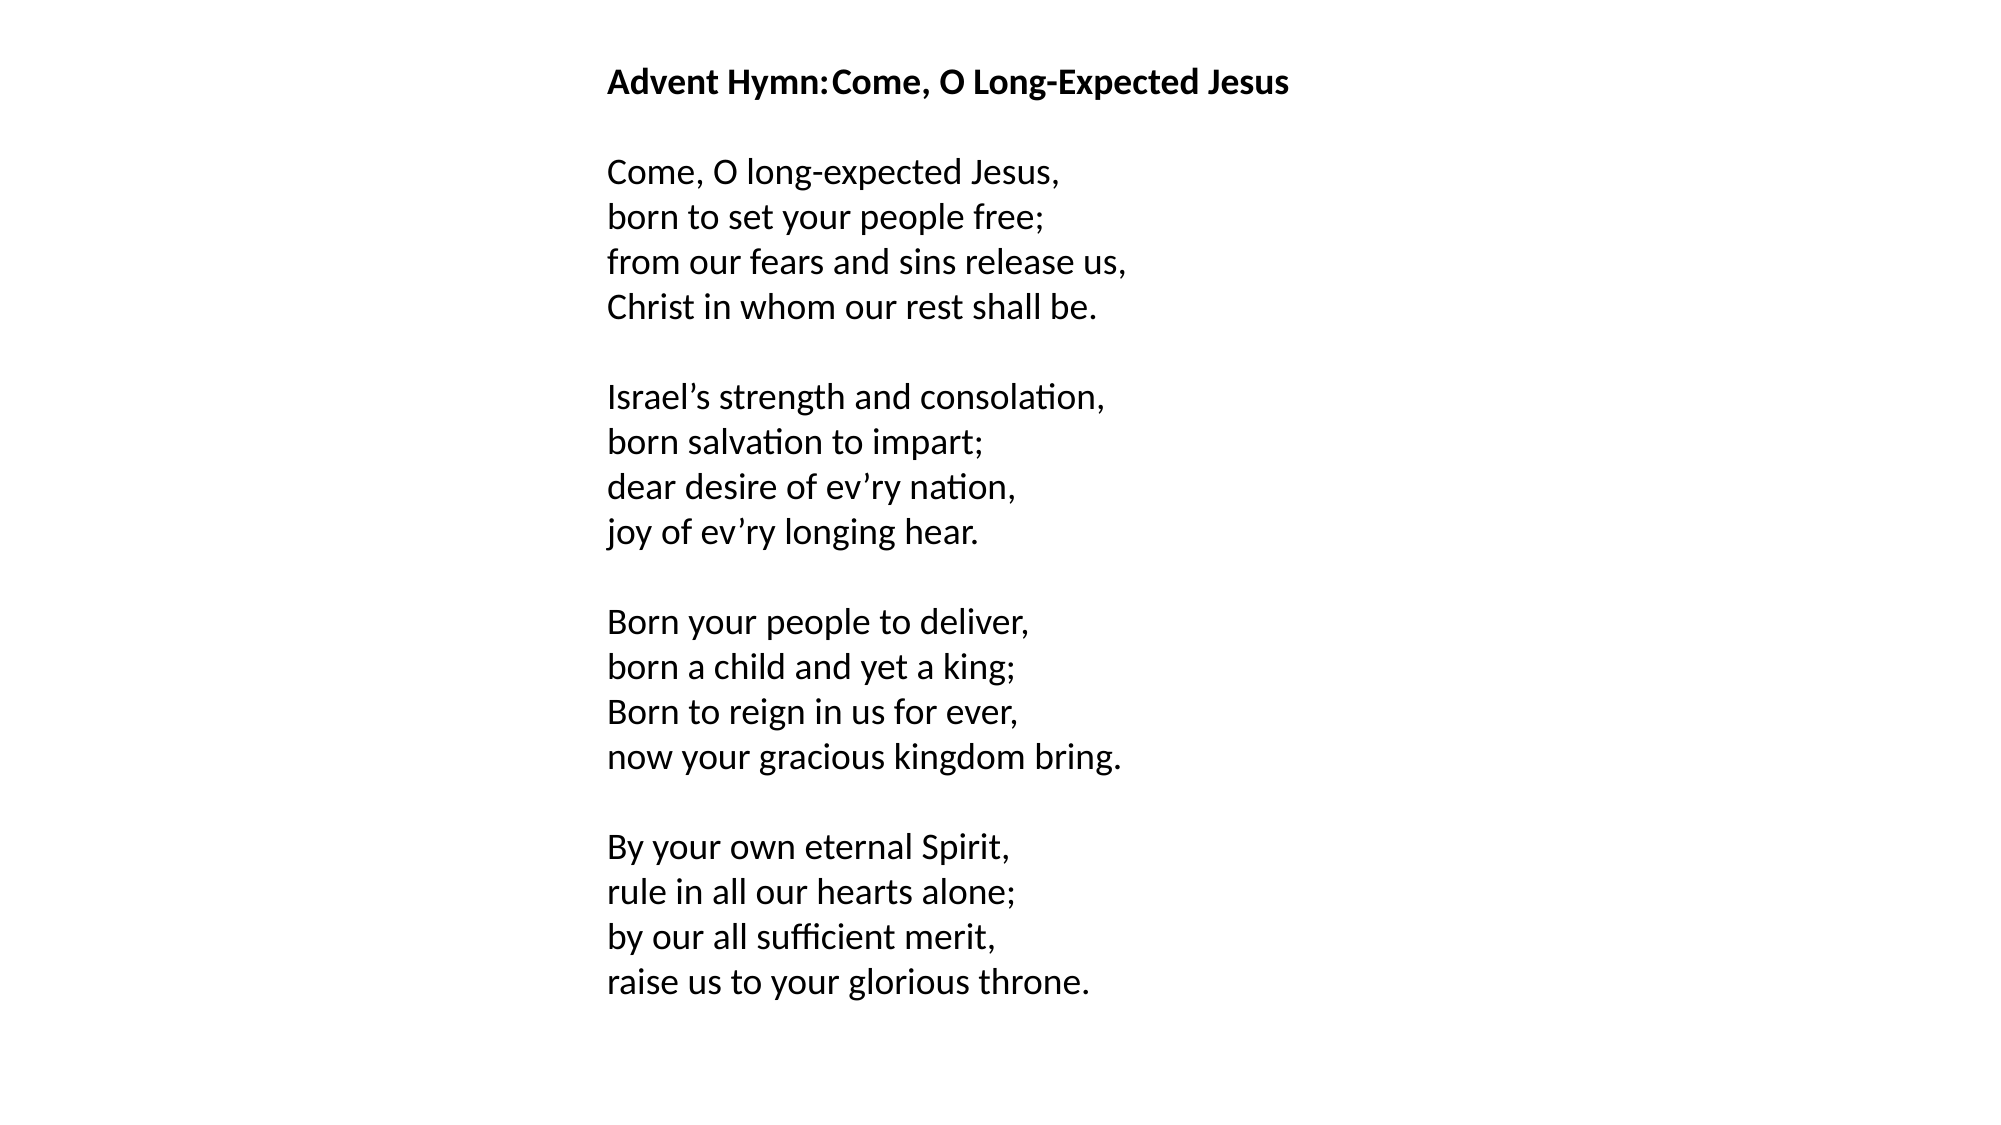

Advent Hymn:	Come, O Long-Expected Jesus
Come, O long-expected Jesus,
born to set your people free;
from our fears and sins release us,
Christ in whom our rest shall be.
Israel’s strength and consolation,
born salvation to impart;
dear desire of ev’ry nation,
joy of ev’ry longing hear.
Born your people to deliver,
born a child and yet a king;
Born to reign in us for ever,
now your gracious kingdom bring.
By your own eternal Spirit,
rule in all our hearts alone;
by our all sufficient merit,
raise us to your glorious throne.